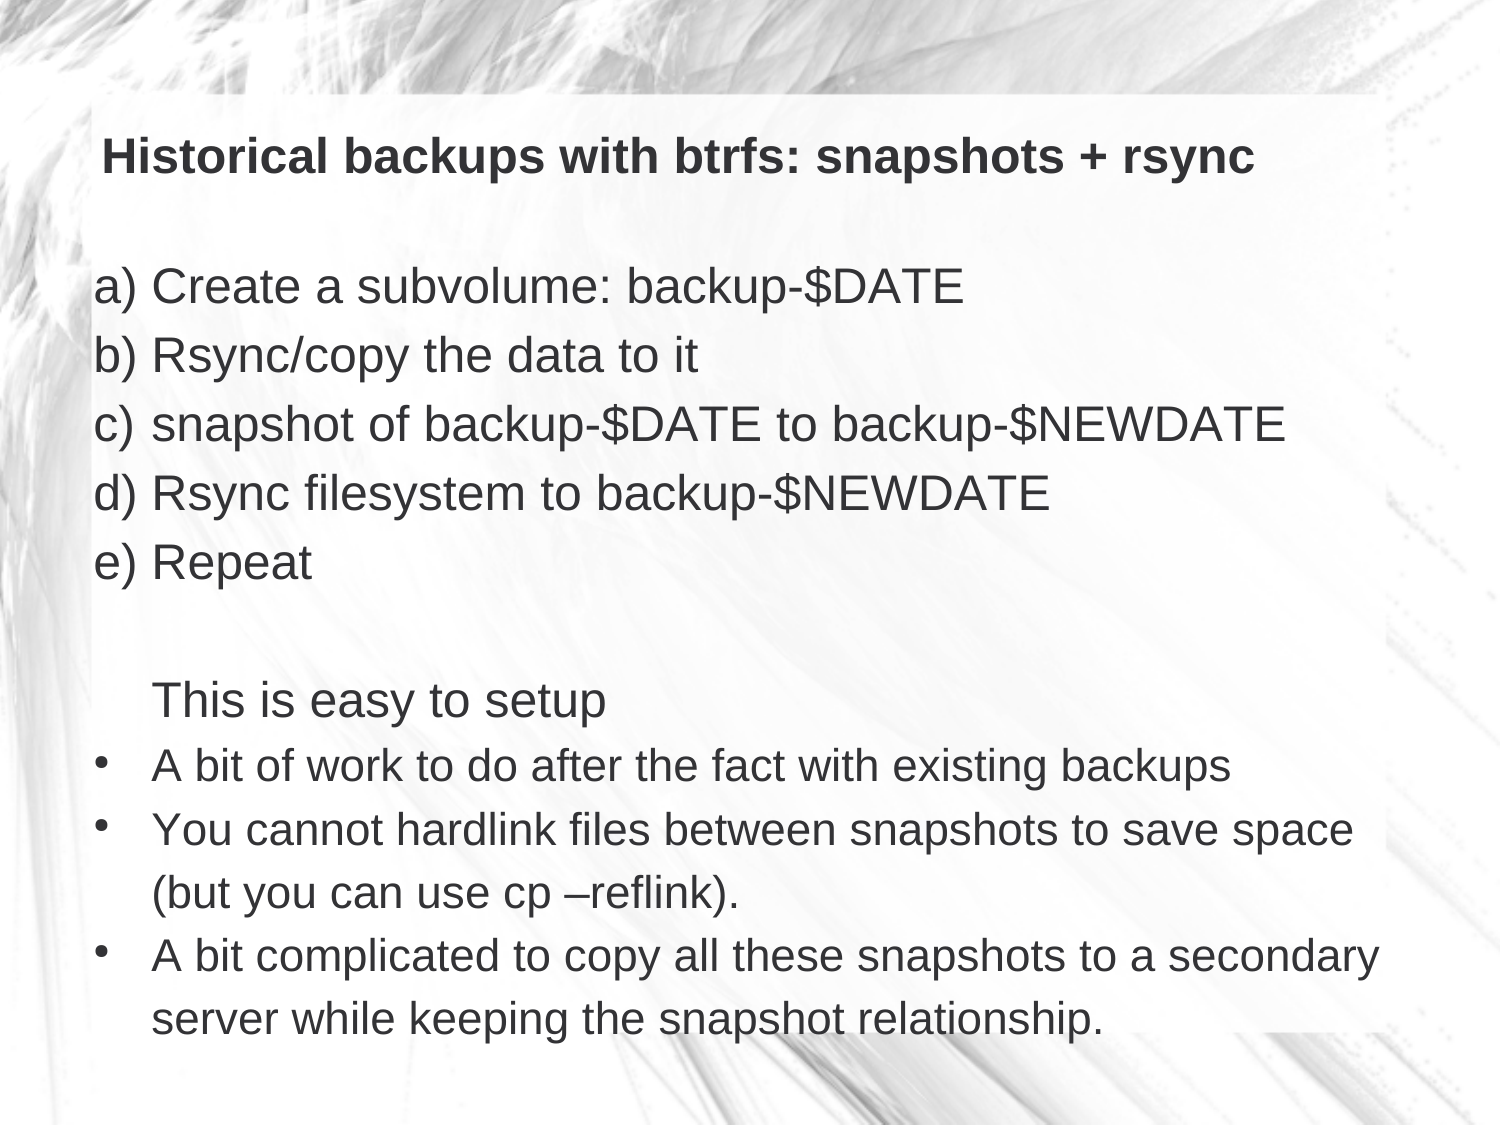

# Historical backups with btrfs: snapshots + rsync
Create a subvolume: backup-$DATE
Rsync/copy the data to it
snapshot of backup-$DATE to backup-$NEWDATE
Rsync filesystem to backup-$NEWDATE
Repeat
This is easy to setup
A bit of work to do after the fact with existing backups
You cannot hardlink files between snapshots to save space (but you can use cp –reflink).
A bit complicated to copy all these snapshots to a secondary server while keeping the snapshot relationship.